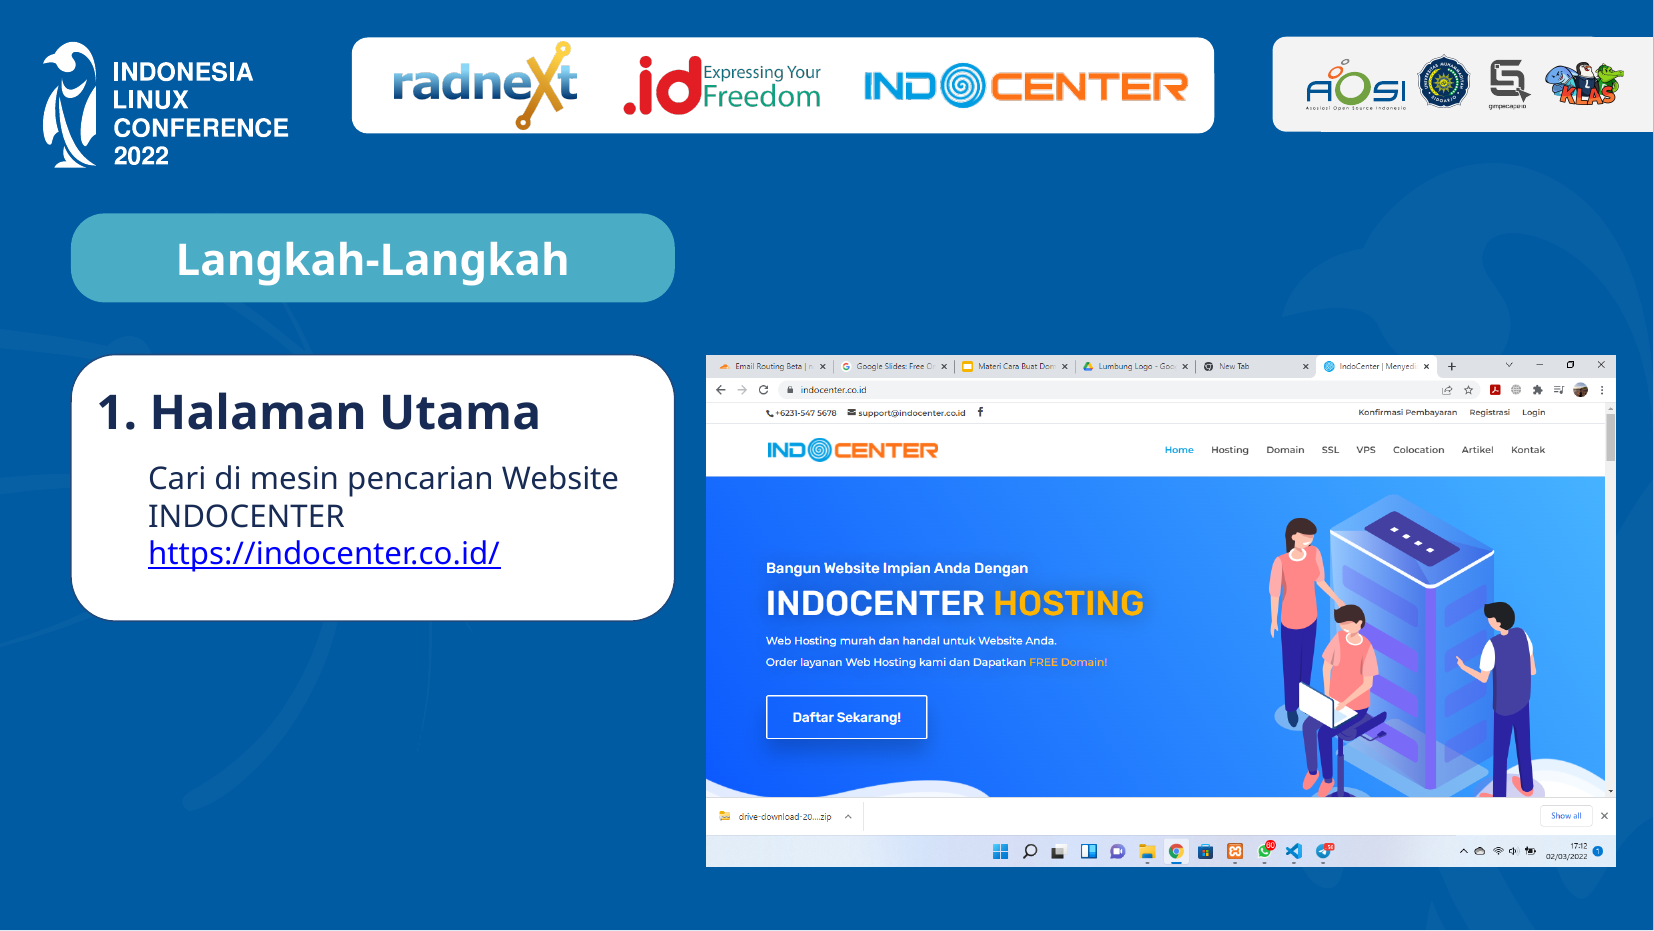

Langkah-Langkah
1. Halaman Utama
Cari di mesin pencarian Website INDOCENTER https://indocenter.co.id/